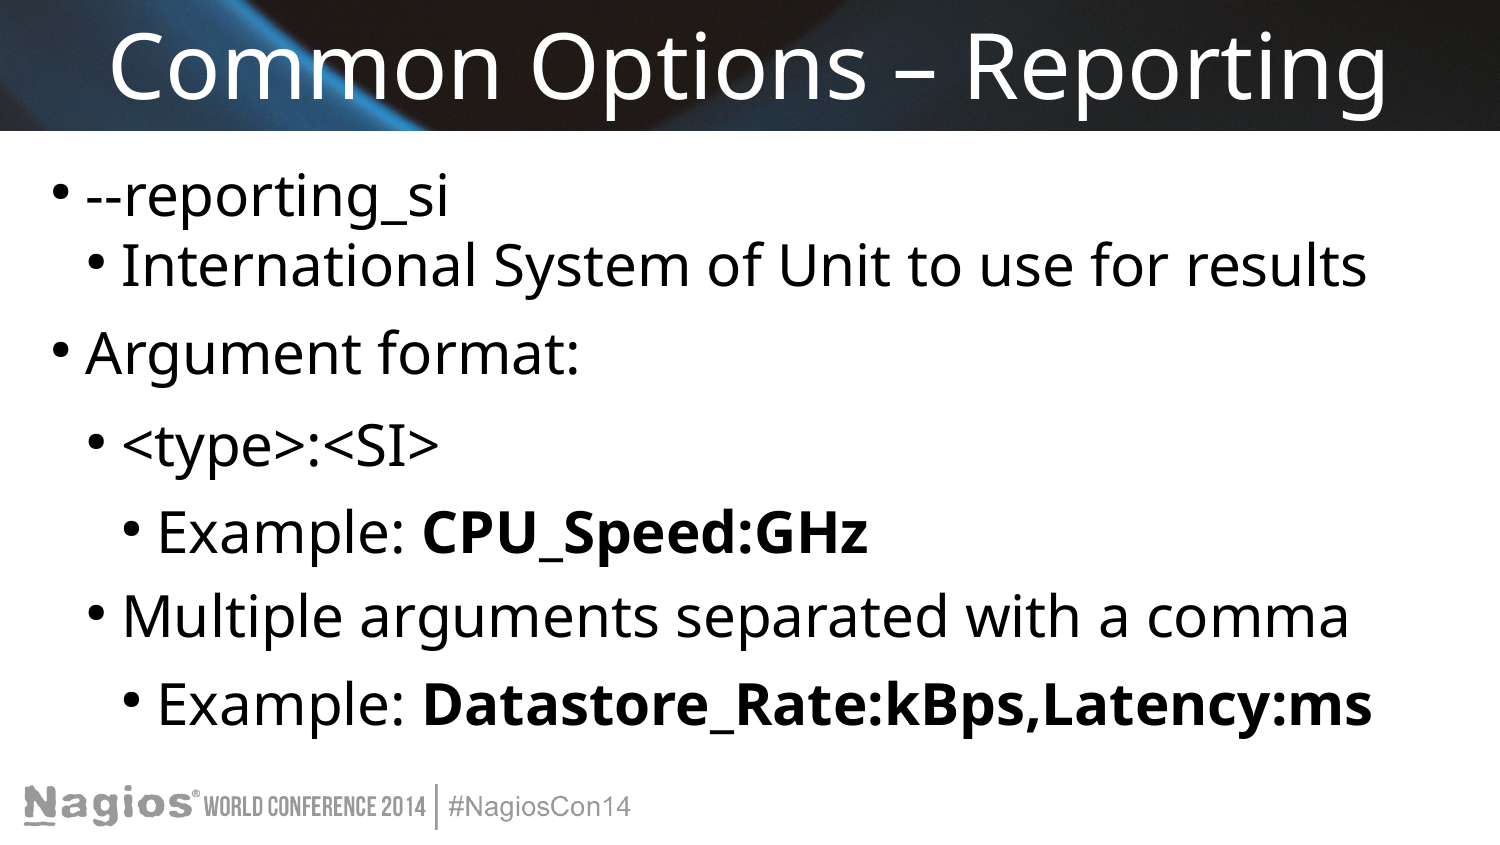

# Common Options – Reporting Units
--reporting_si
International System of Unit to use for results
Argument format:
<type>:<SI>
Example: CPU_Speed:GHz
Multiple arguments separated with a comma
Example: Datastore_Rate:kBps,Latency:ms